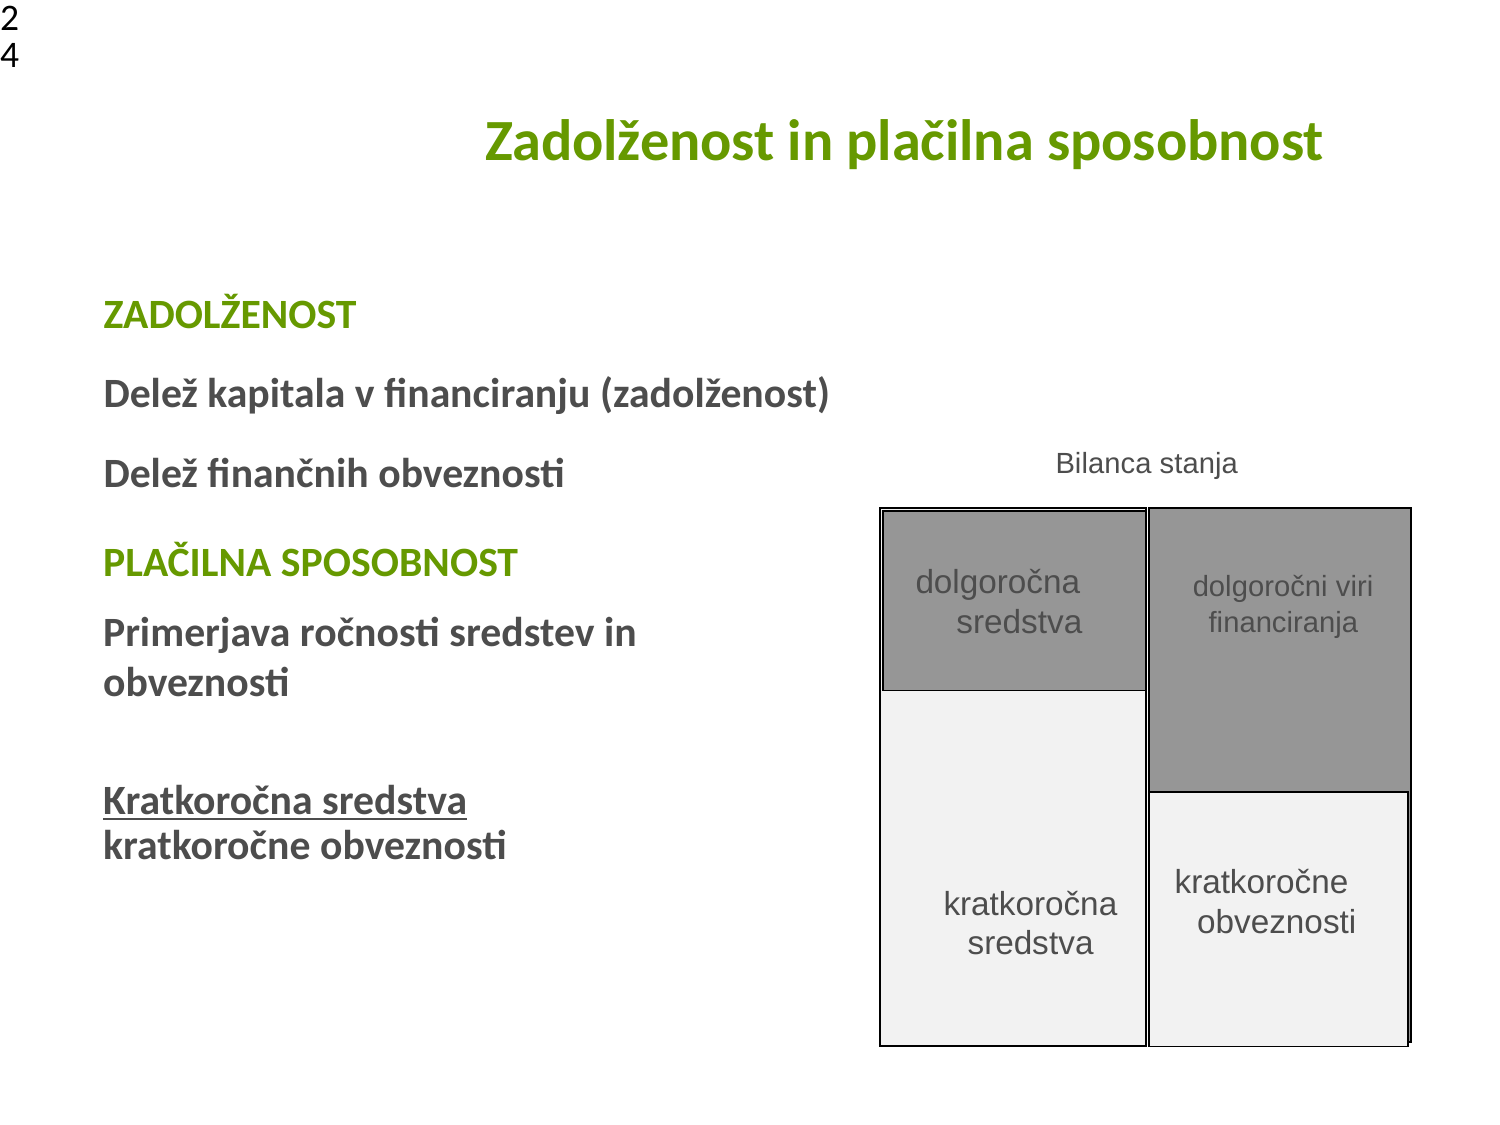

# Zadolženost in plačilna sposobnost
ZADOLŽENOST
Delež kapitala v financiranju (zadolženost)
Delež finančnih obveznosti
Bilanca stanja
dolgoročna
sredstva
dolgoročni viri financiranja
kratkoročne
obveznosti
kratkoročna
sredstva
PLAČILNA SPOSOBNOST
Primerjava ročnosti sredstev in obveznosti
Kratkoročna sredstva
kratkoročne obveznosti